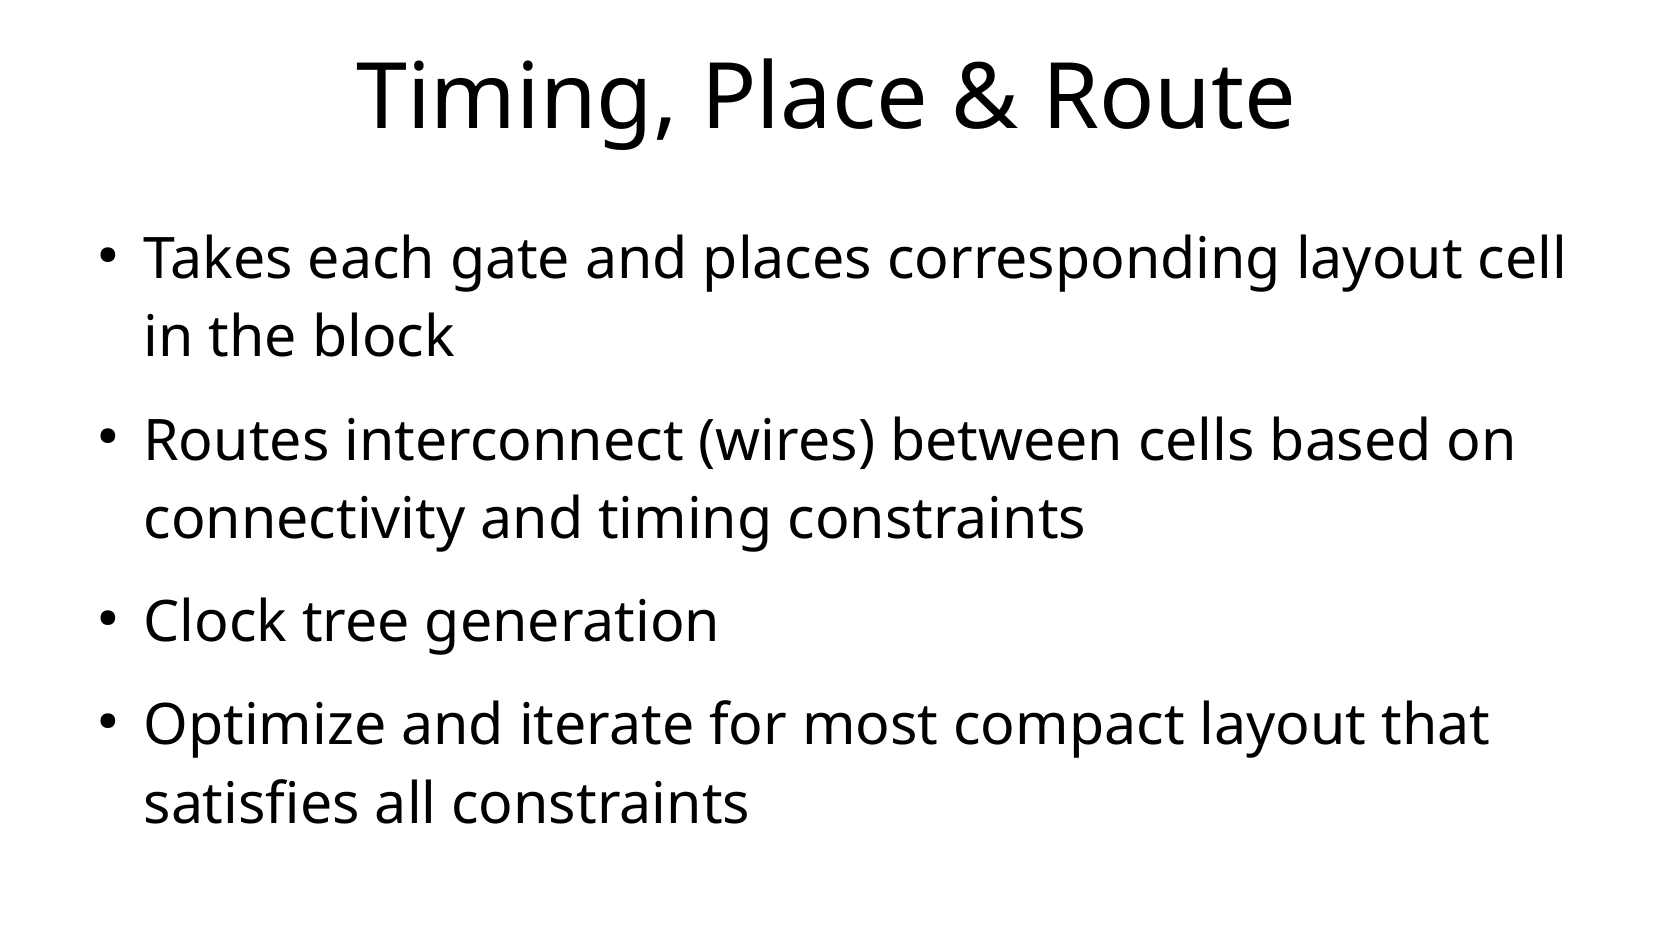

# Timing, Place & Route
Takes each gate and places corresponding layout cell in the block
Routes interconnect (wires) between cells based on connectivity and timing constraints
Clock tree generation
Optimize and iterate for most compact layout that satisfies all constraints